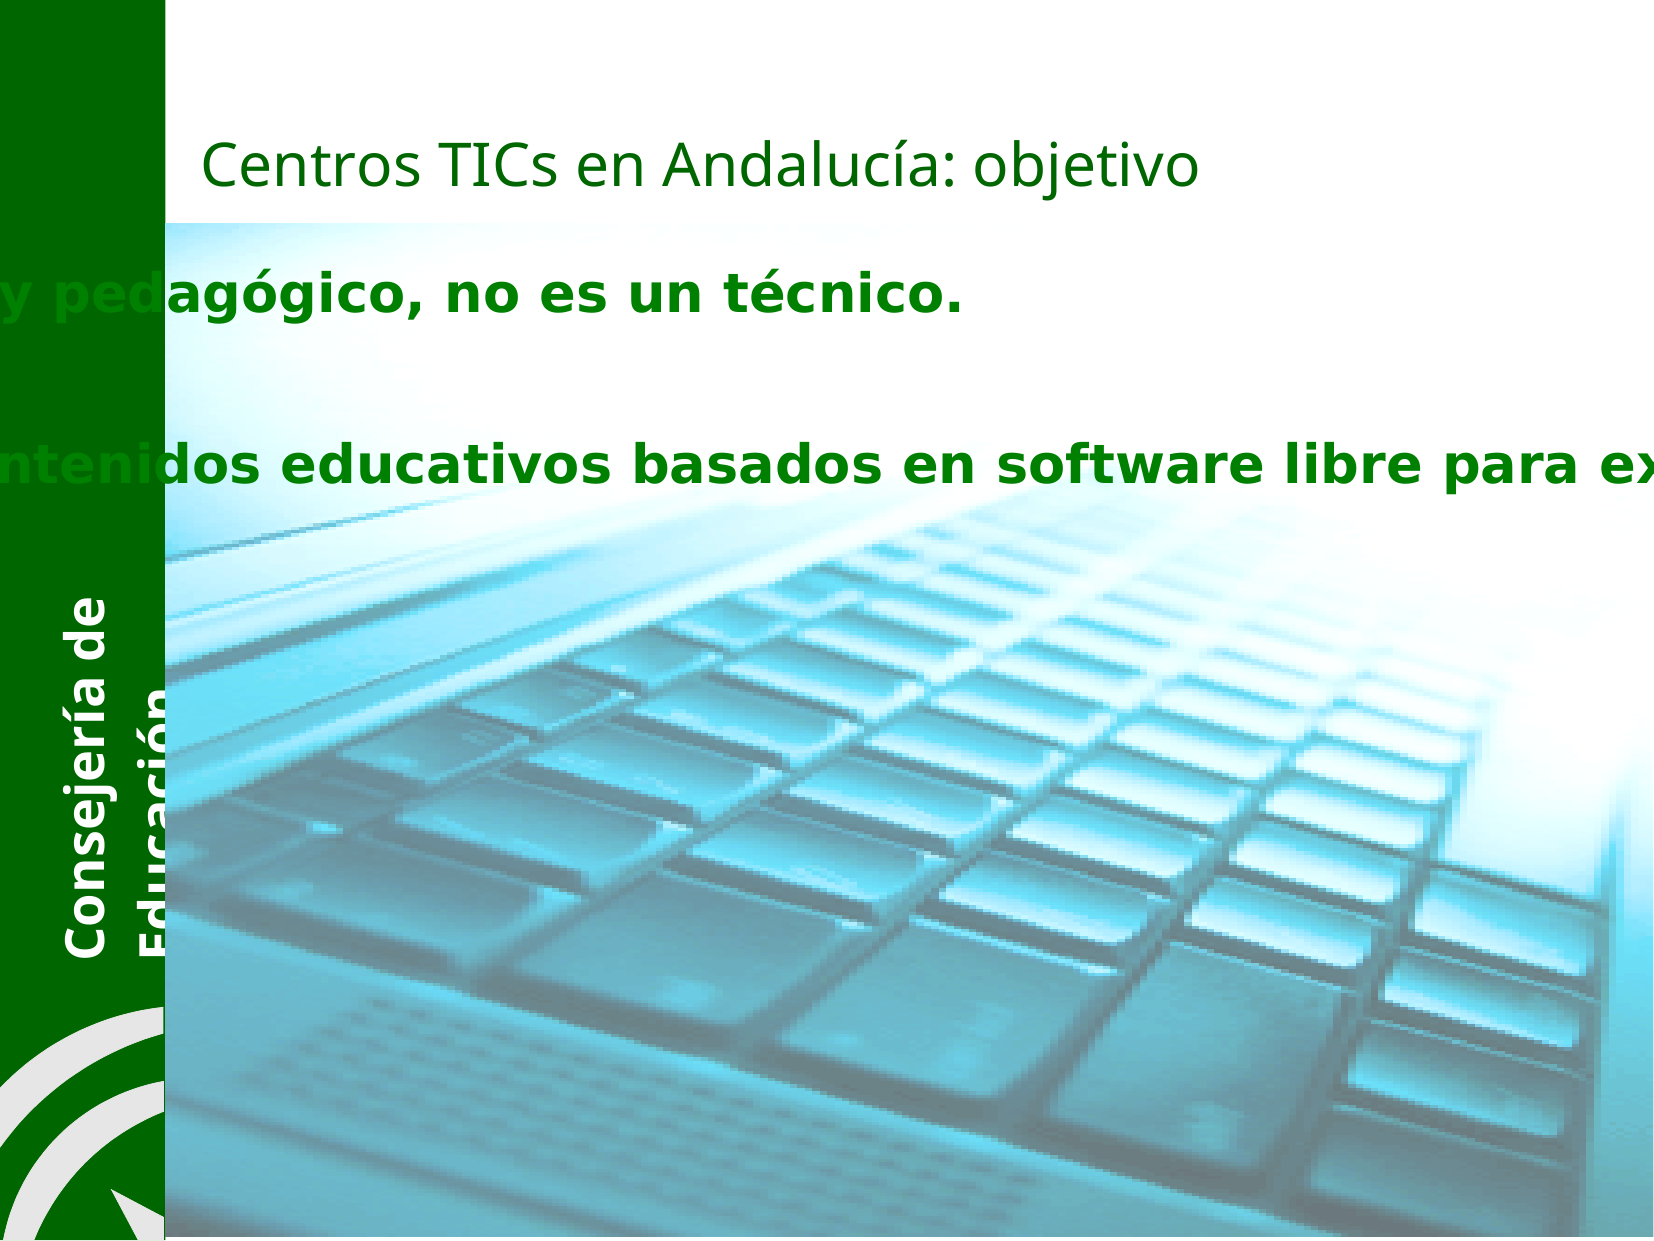

Centros TICs en Andalucía: objetivo
El profesorado es un especialista docente y pedagógico, no es un técnico.
Proporcionar a la Comunidad Educativa contenidos educativos basados en software libre para explotar las redes y los recursos informáticos.
Plataforma educativa.
23